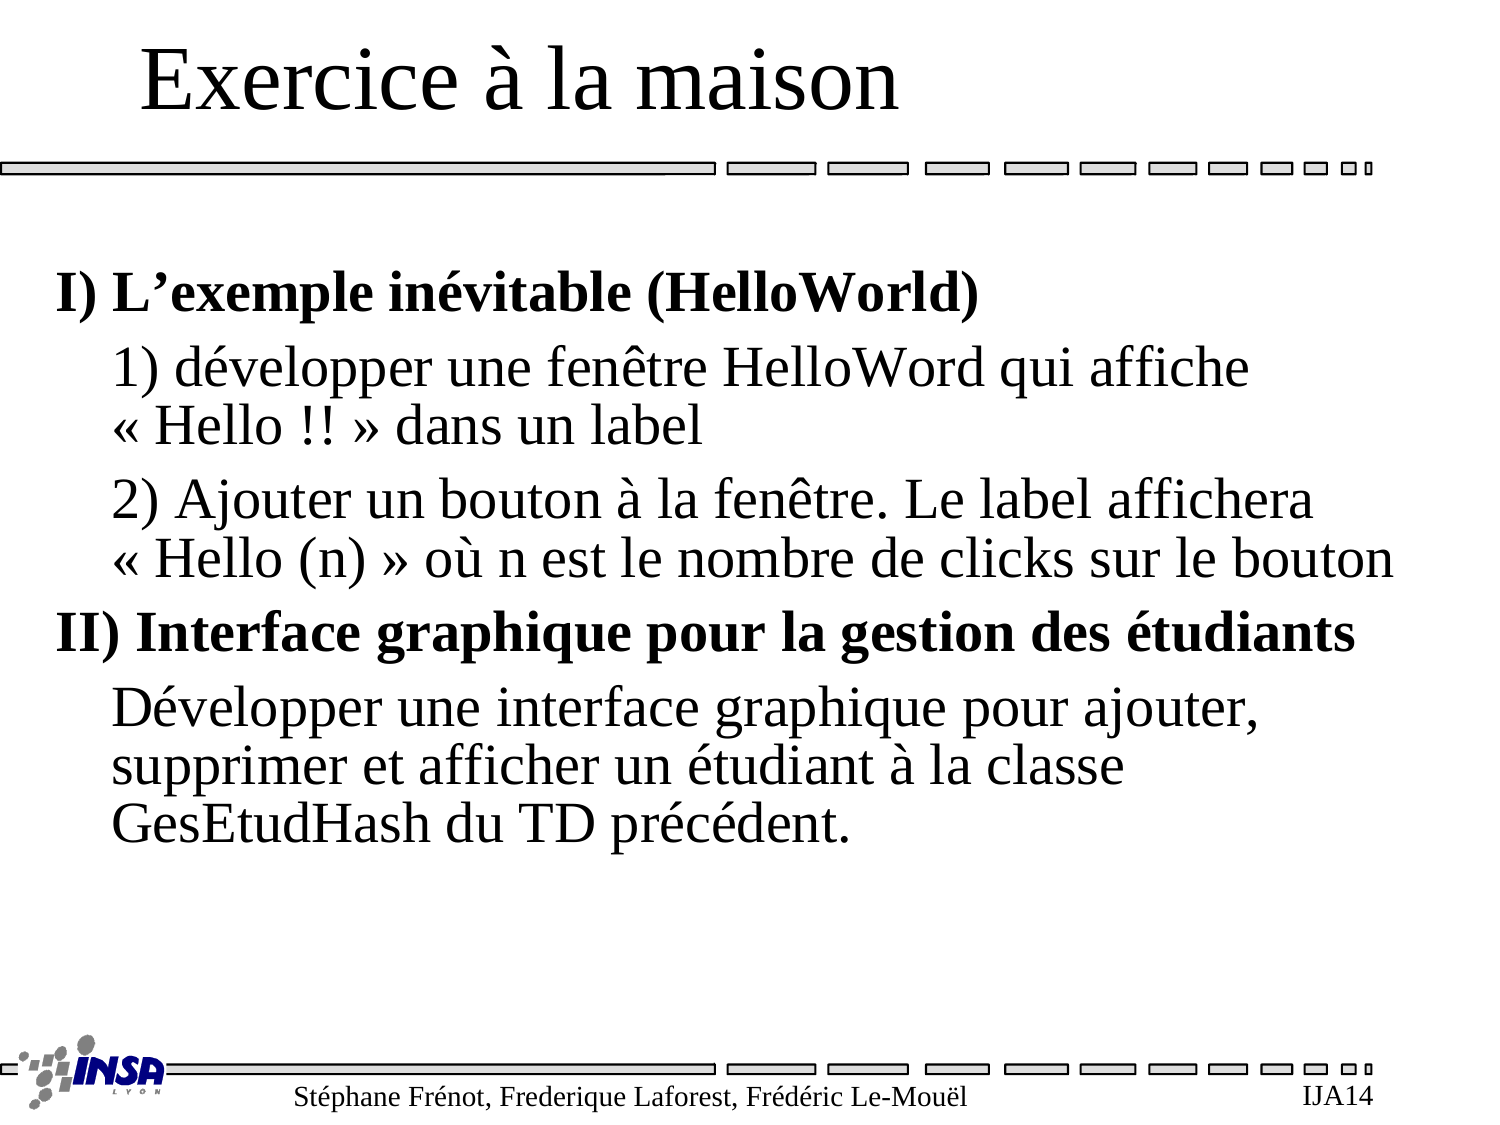

# Exercice à la maison
I) L’exemple inévitable (HelloWorld)
	1) développer une fenêtre HelloWord qui affiche « Hello !! » dans un label
	2) Ajouter un bouton à la fenêtre. Le label affichera « Hello (n) » où n est le nombre de clicks sur le bouton
II) Interface graphique pour la gestion des étudiants
	Développer une interface graphique pour ajouter, supprimer et afficher un étudiant à la classe GesEtudHash du TD précédent.